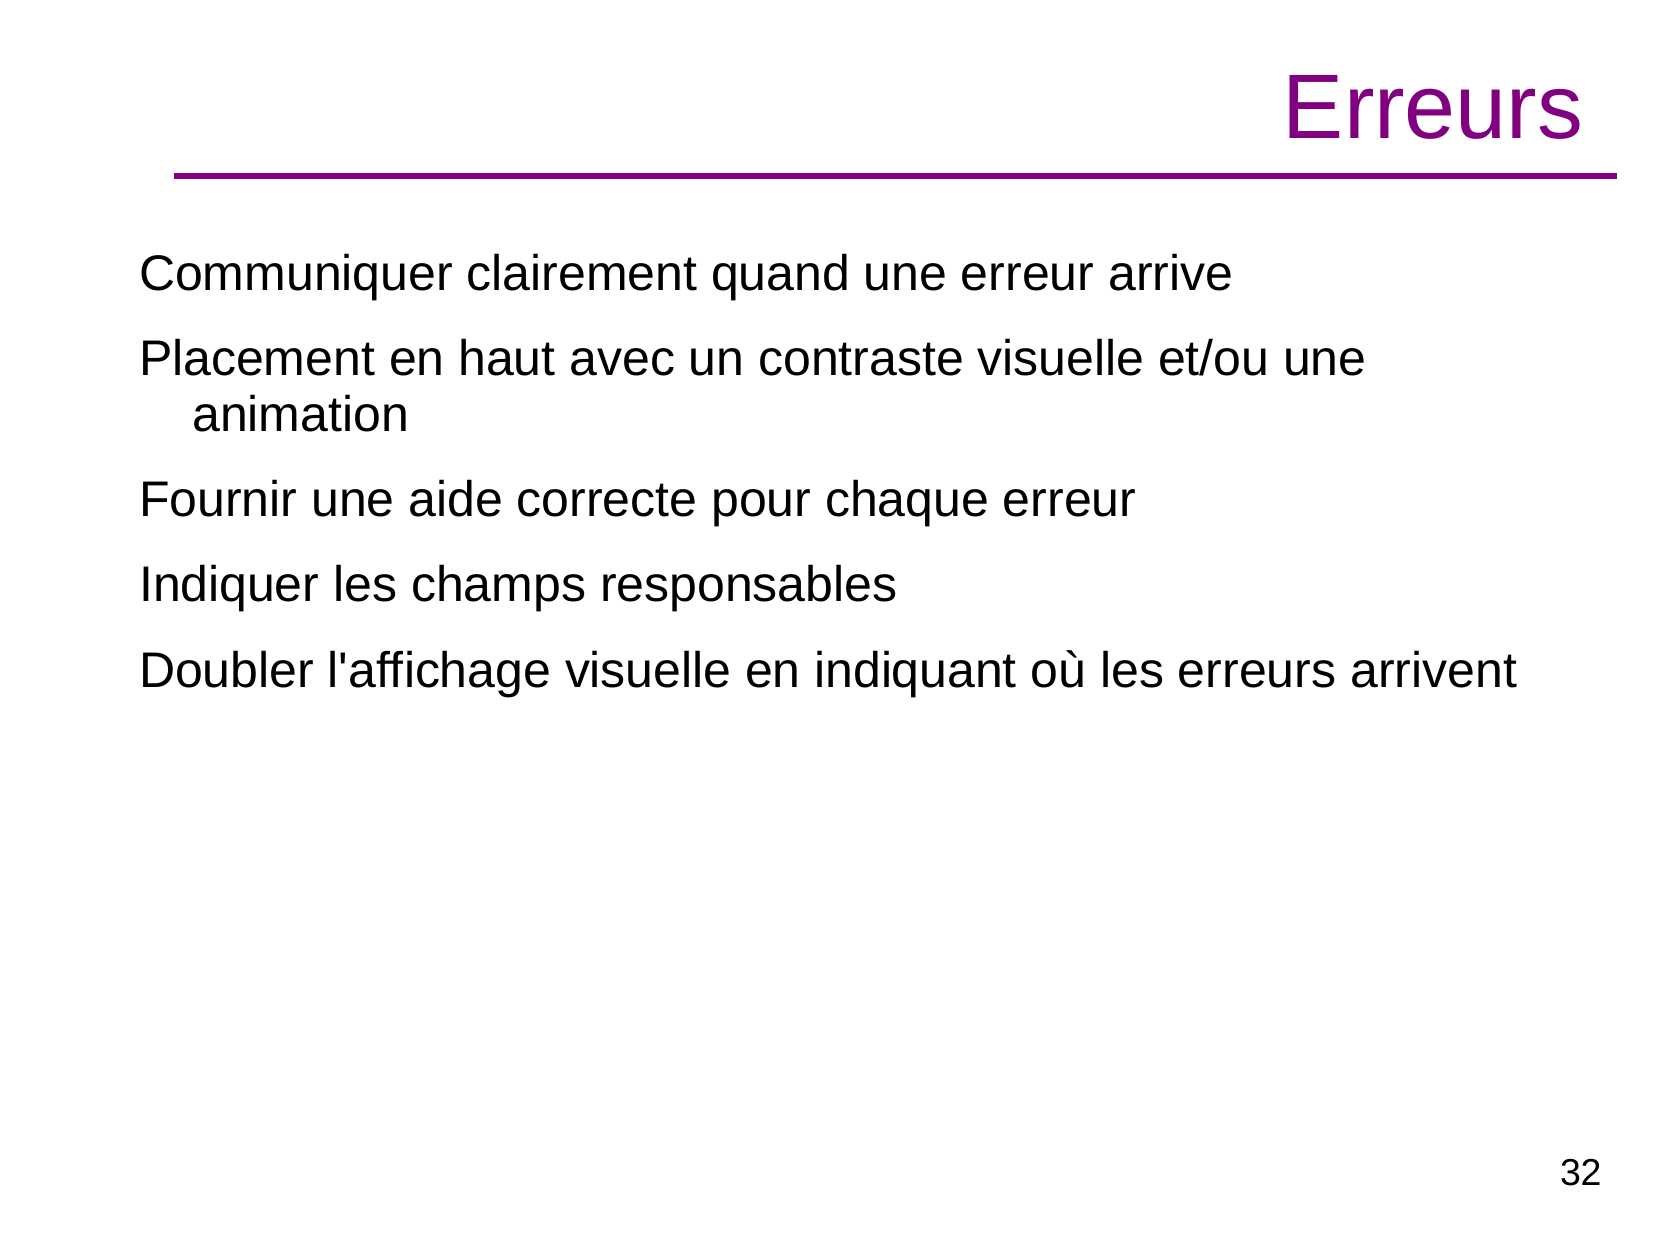

# Erreurs
Communiquer clairement quand une erreur arrive
Placement en haut avec un contraste visuelle et/ou une animation
Fournir une aide correcte pour chaque erreur
Indiquer les champs responsables
Doubler l'affichage visuelle en indiquant où les erreurs arrivent